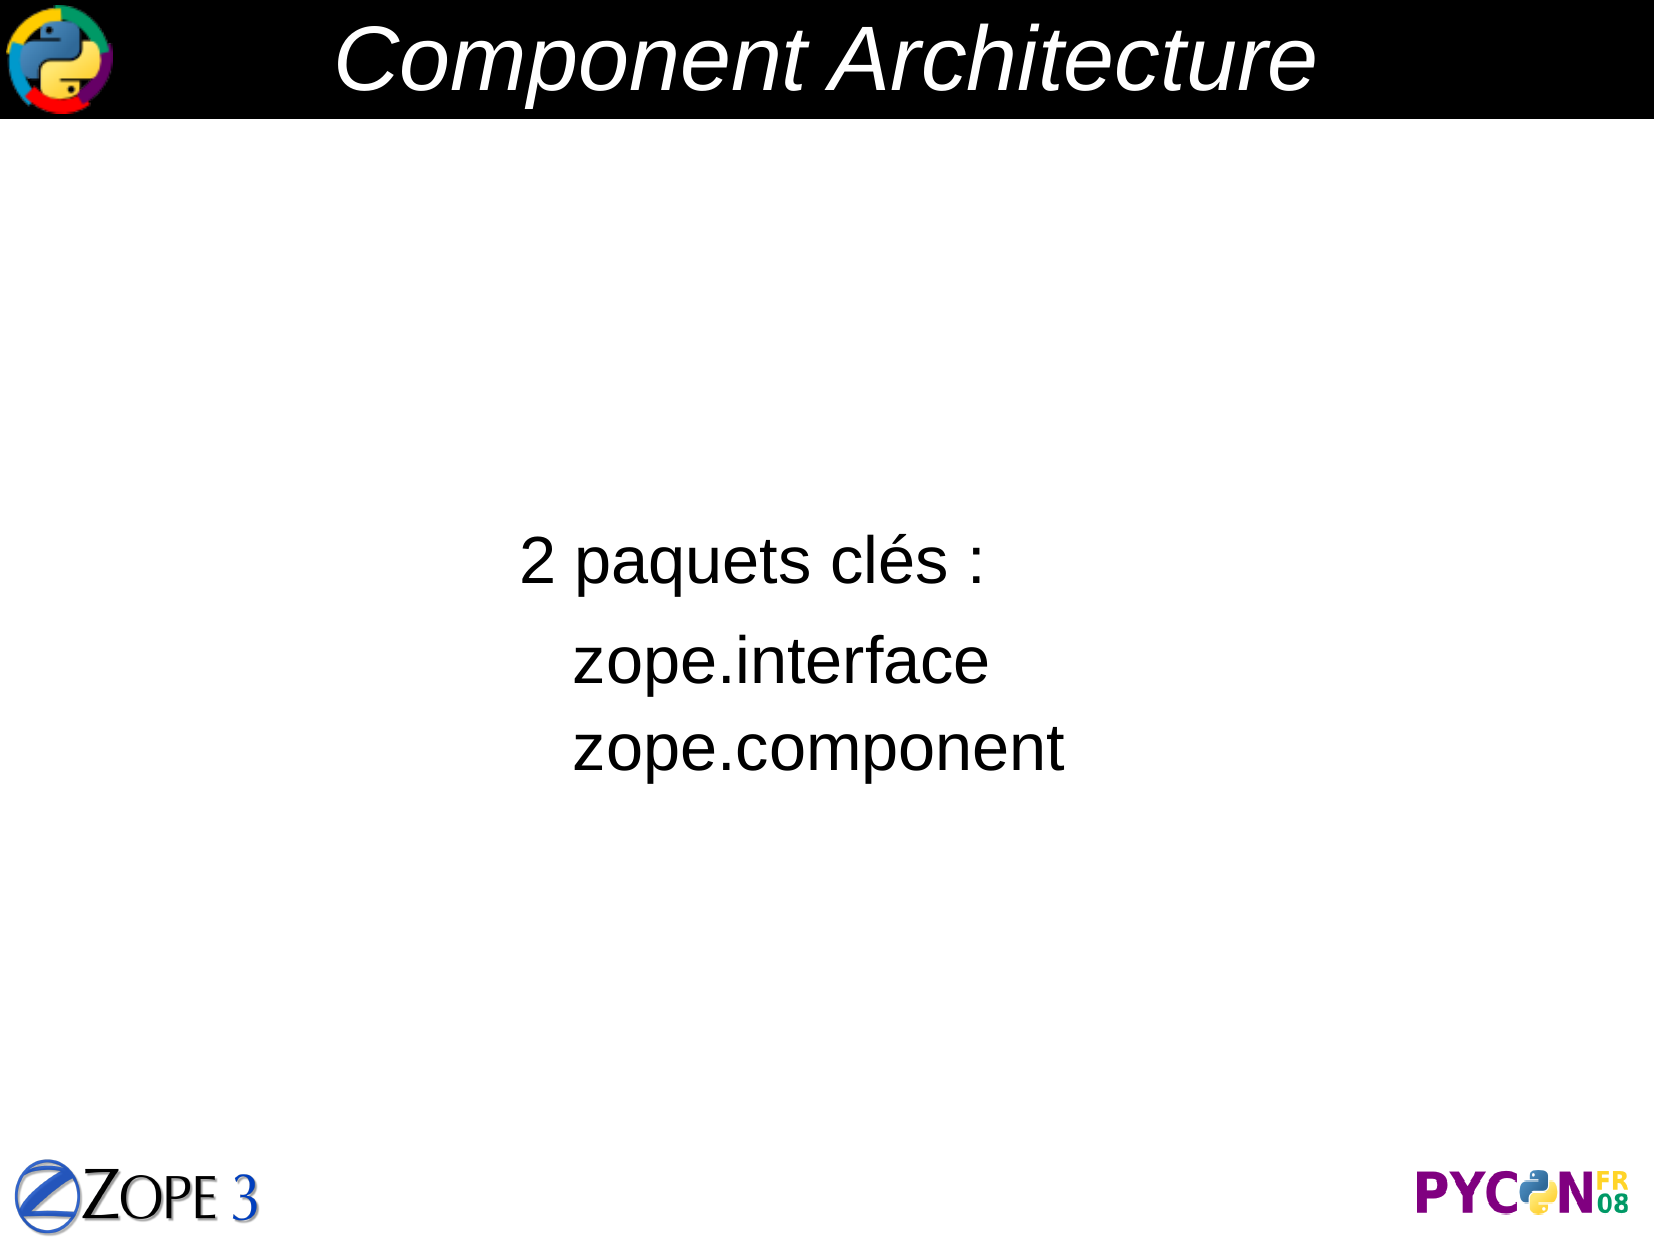

# Component Architecture
2 paquets clés :
zope.interface
zope.component